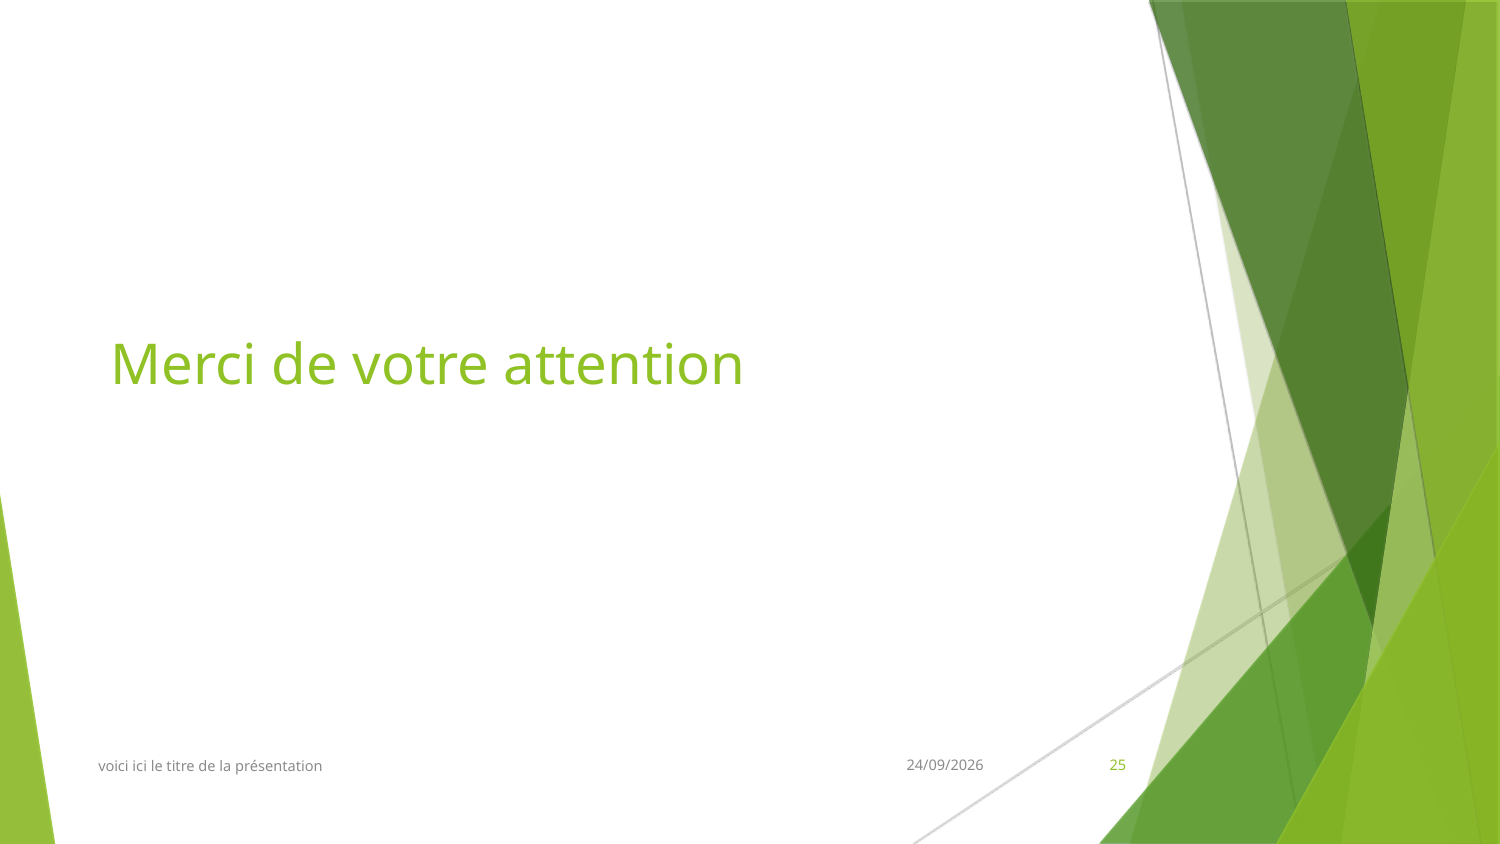

# Merci de votre attention
voici ici le titre de la présentation